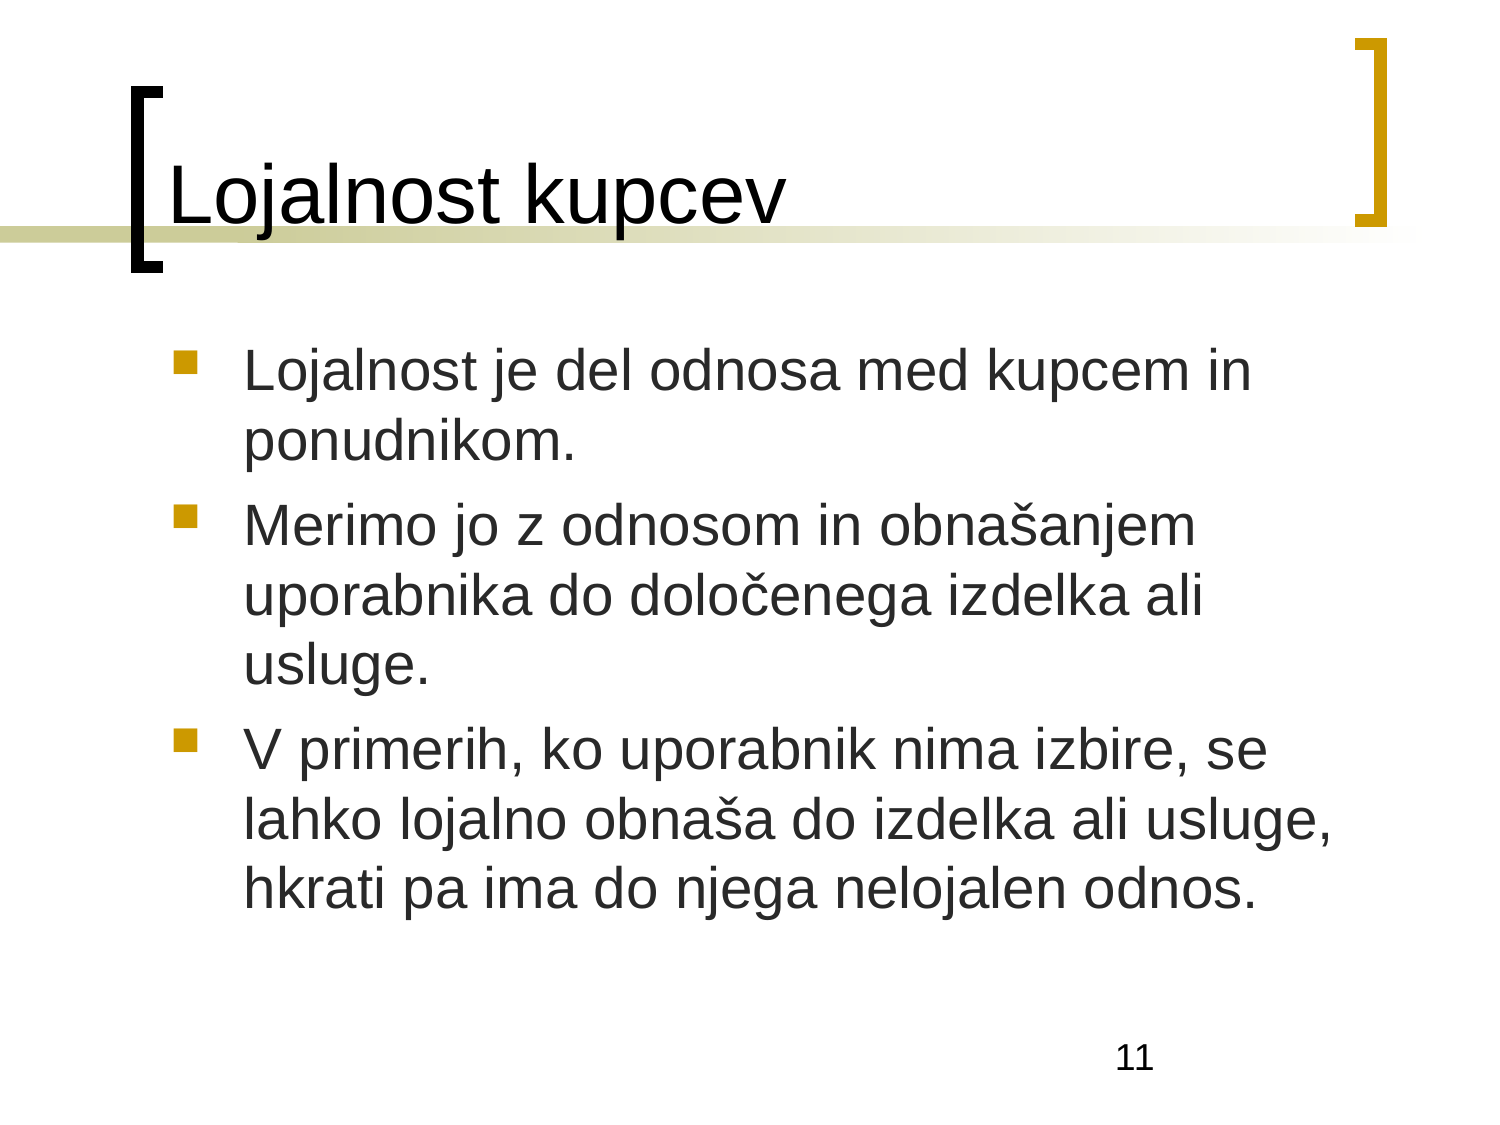

# Lojalnost kupcev
Lojalnost je del odnosa med kupcem in ponudnikom.
Merimo jo z odnosom in obnašanjem uporabnika do določenega izdelka ali usluge.
V primerih, ko uporabnik nima izbire, se lahko lojalno obnaša do izdelka ali usluge, hkrati pa ima do njega nelojalen odnos.
11